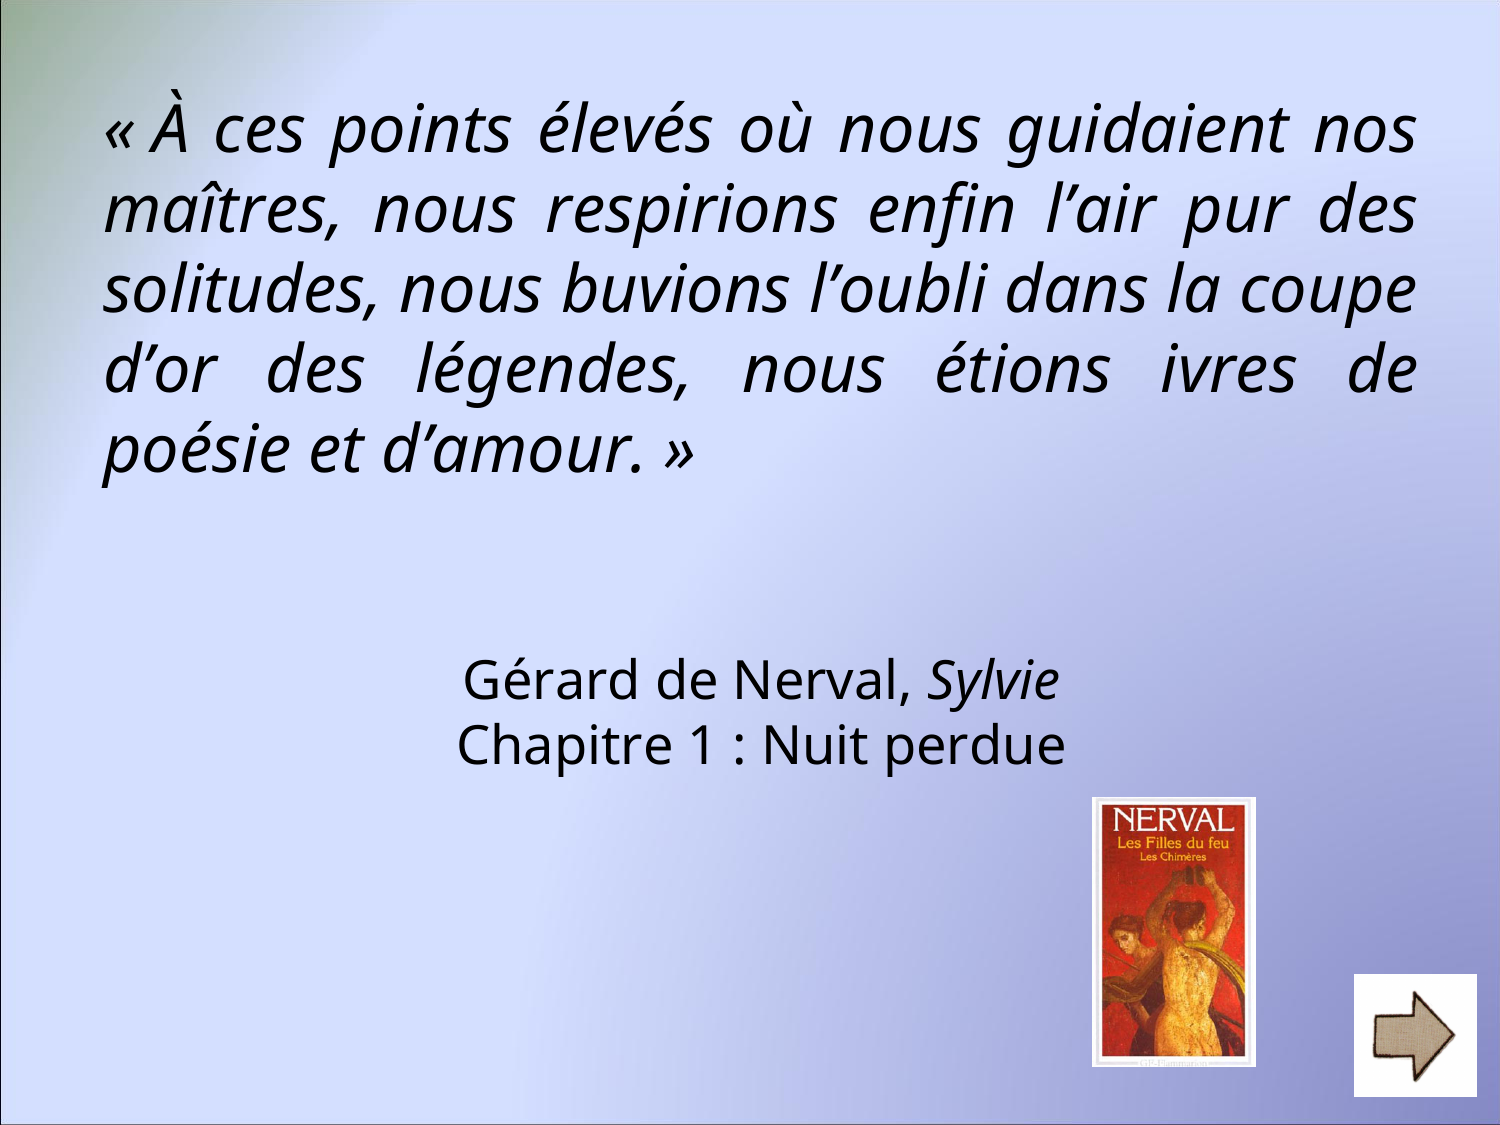

« À ces points élevés où nous guidaient nos maîtres, nous respirions enfin l’air pur des solitudes, nous buvions l’oubli dans la coupe d’or des légendes, nous étions ivres de poésie et d’amour. »
Gérard de Nerval, Sylvie
Chapitre 1 : Nuit perdue